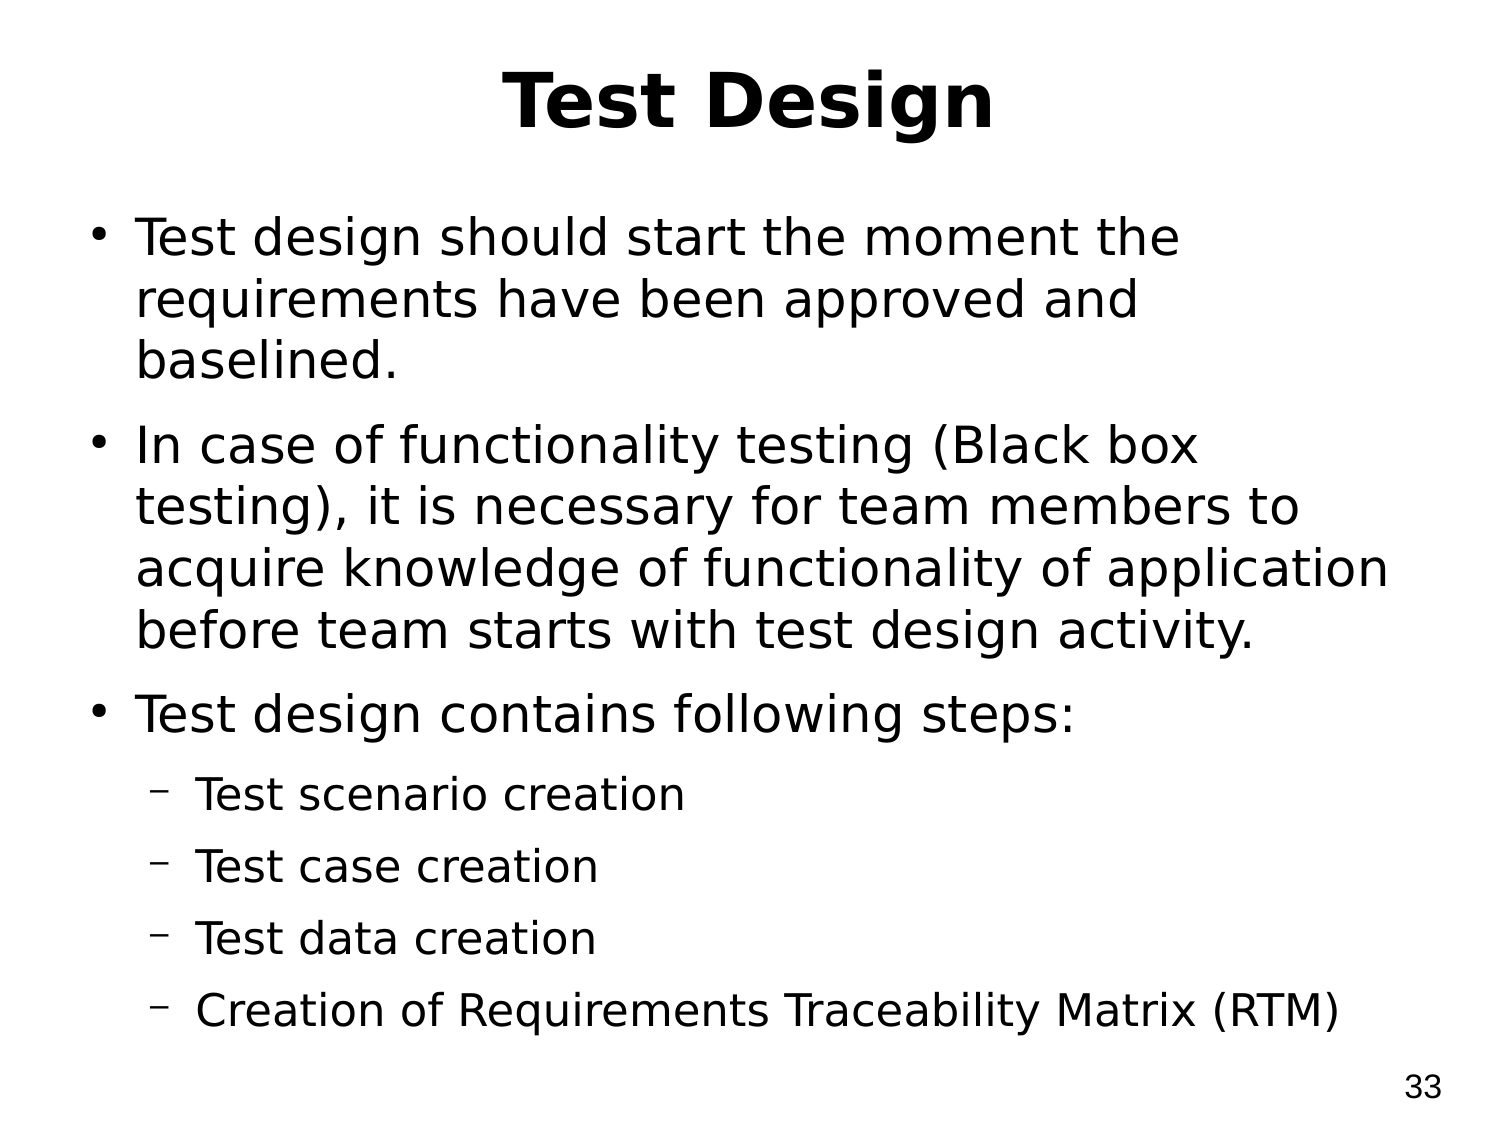

# Test Design
Test design should start the moment the requirements have been approved and baselined.
In case of functionality testing (Black box testing), it is necessary for team members to acquire knowledge of functionality of application before team starts with test design activity.
Test design contains following steps:
Test scenario creation
Test case creation
Test data creation
Creation of Requirements Traceability Matrix (RTM)